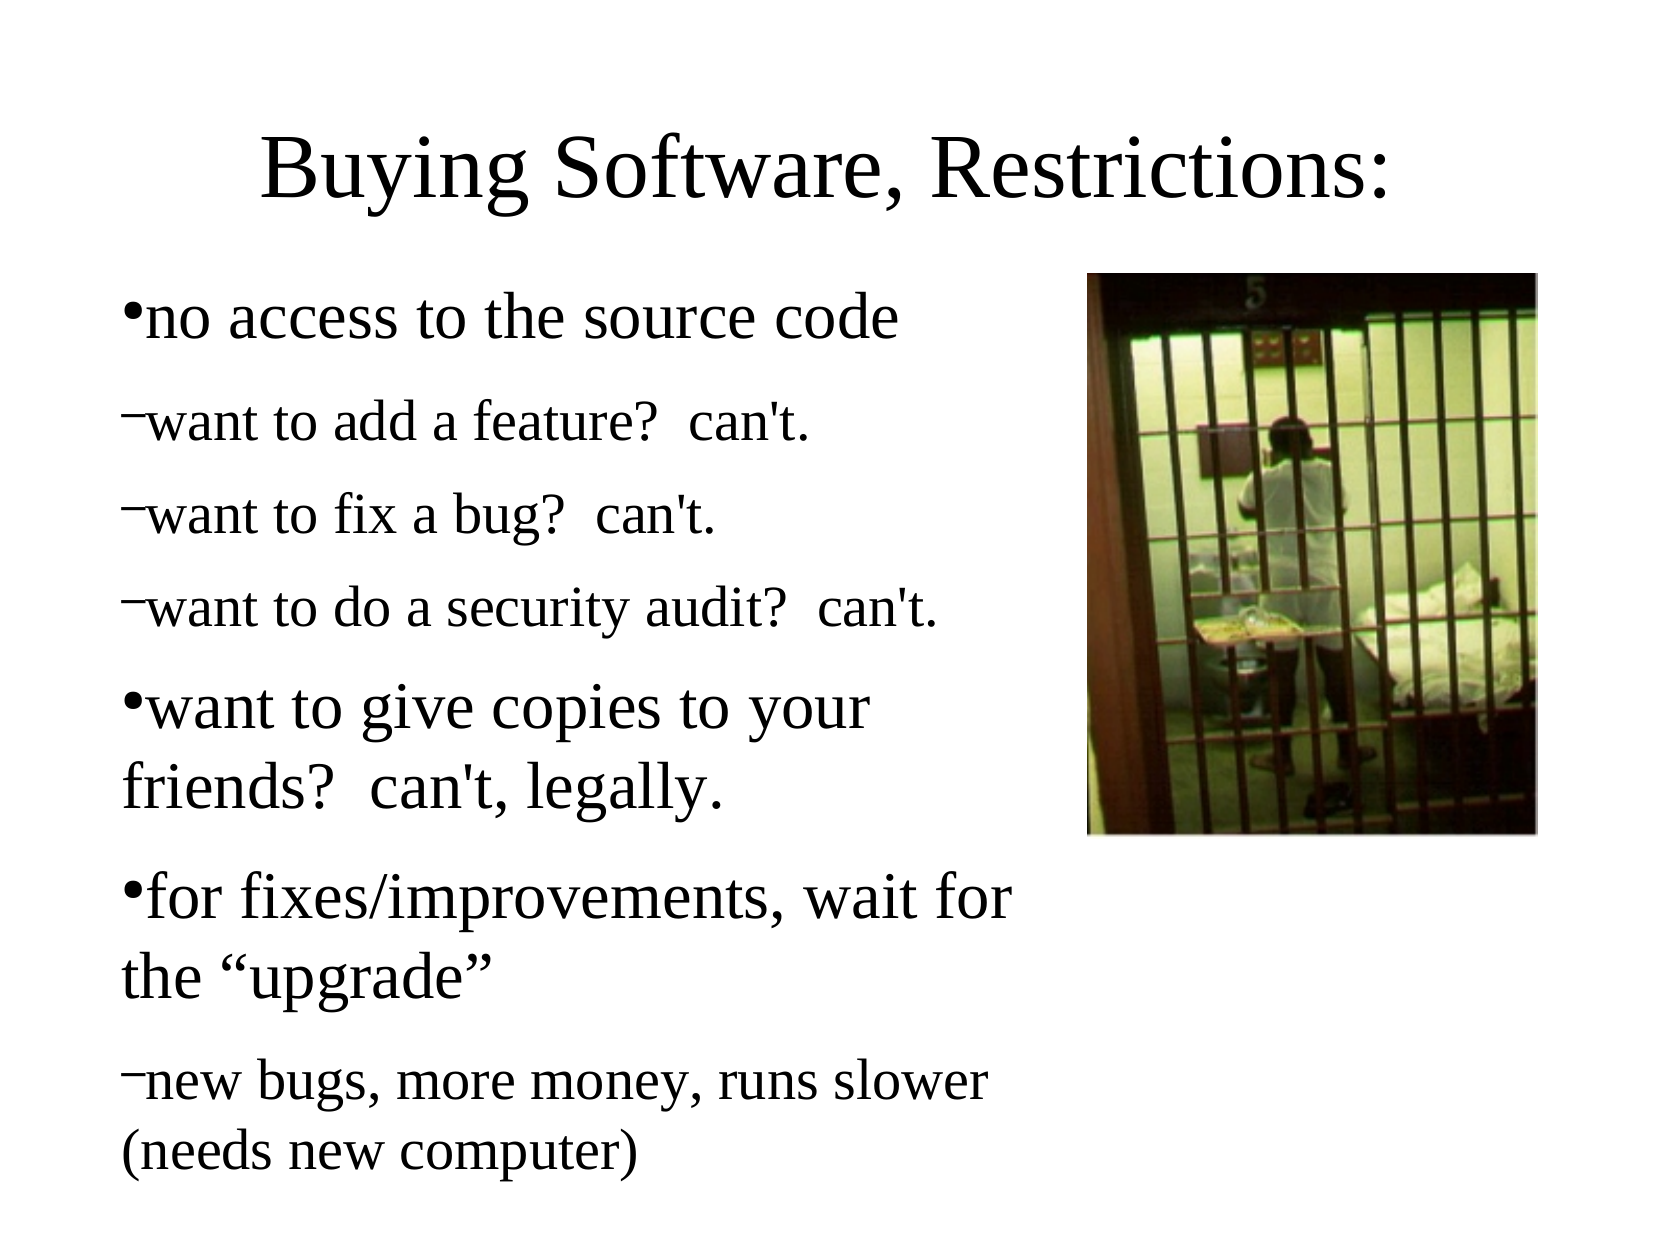

# Buying Software, Restrictions:
no access to the source code
want to add a feature? can't.
want to fix a bug? can't.
want to do a security audit? can't.
want to give copies to your friends? can't, legally.
for fixes/improvements, wait for the “upgrade”
new bugs, more money, runs slower (needs new computer)